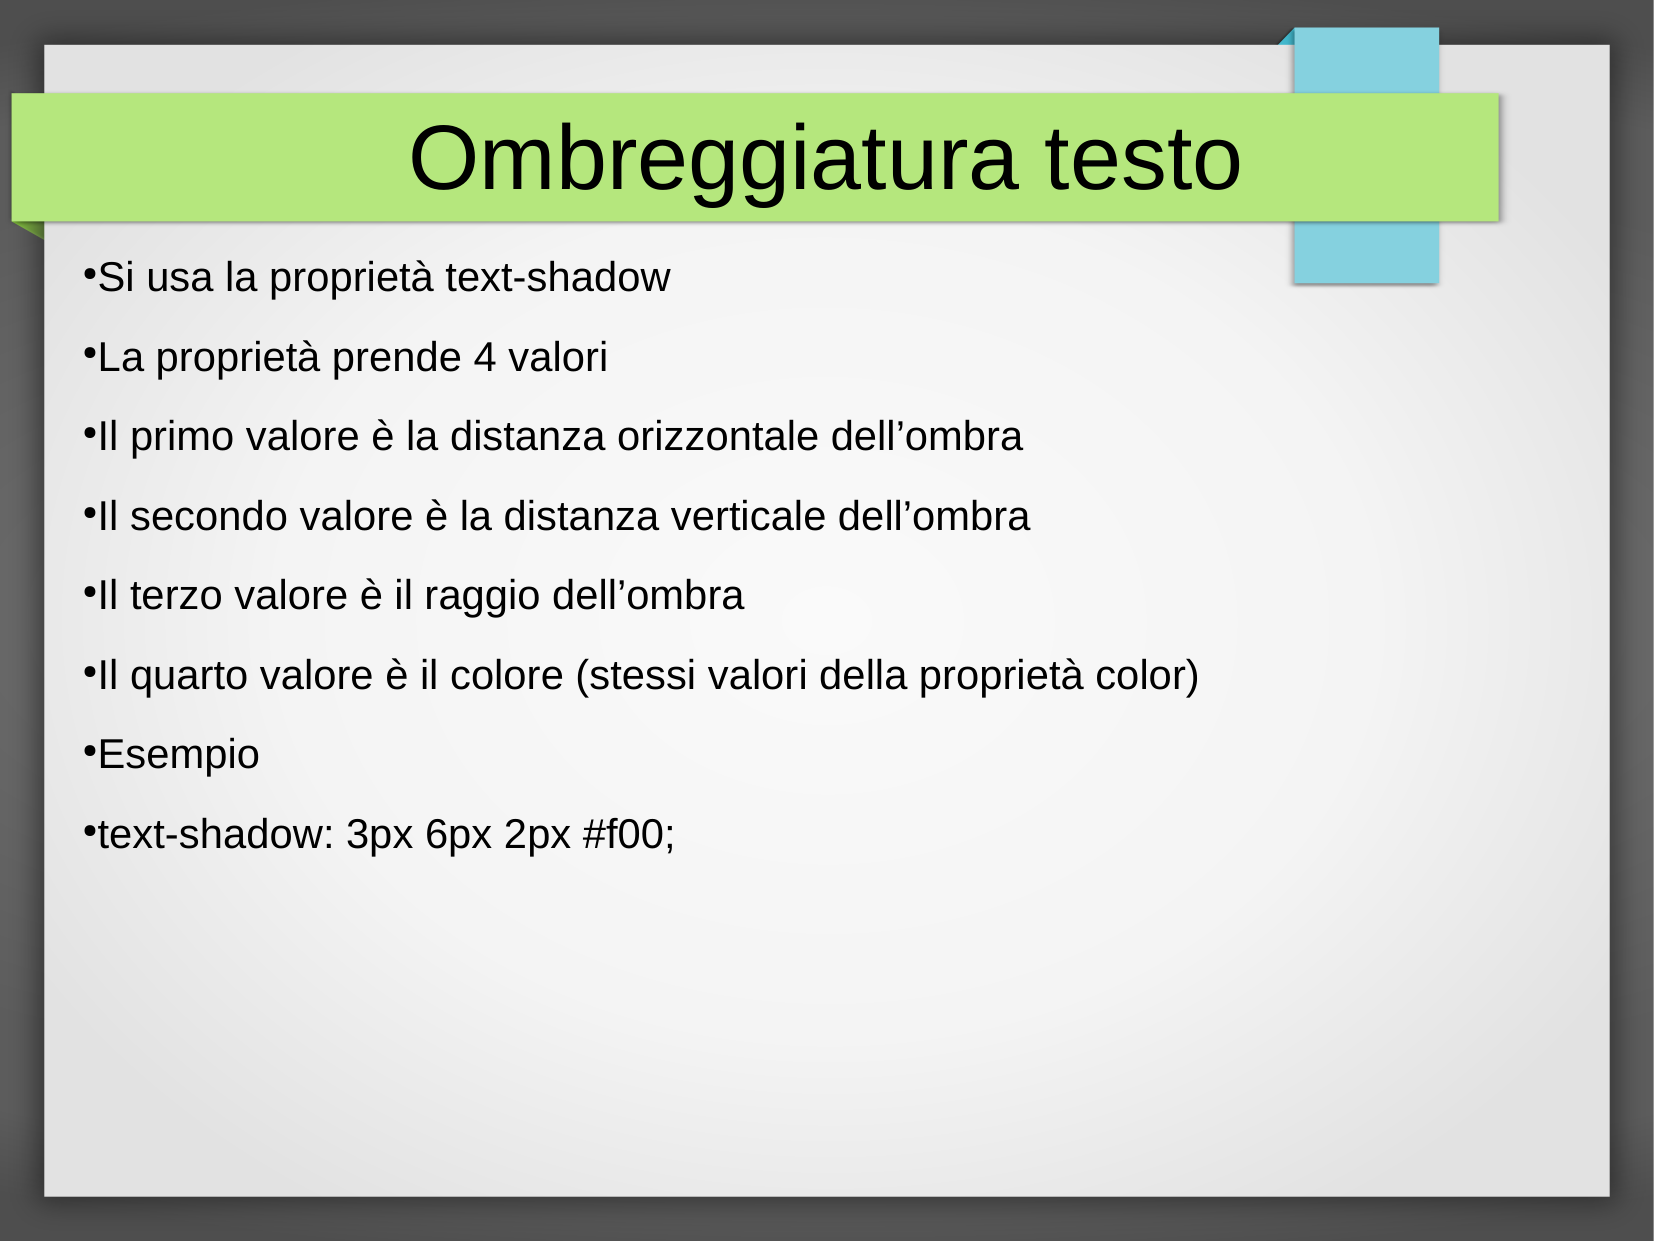

# Ombreggiatura testo
Si usa la proprietà text-shadow
La proprietà prende 4 valori
Il primo valore è la distanza orizzontale dell’ombra
Il secondo valore è la distanza verticale dell’ombra
Il terzo valore è il raggio dell’ombra
Il quarto valore è il colore (stessi valori della proprietà color)
Esempio
text-shadow: 3px 6px 2px #f00;